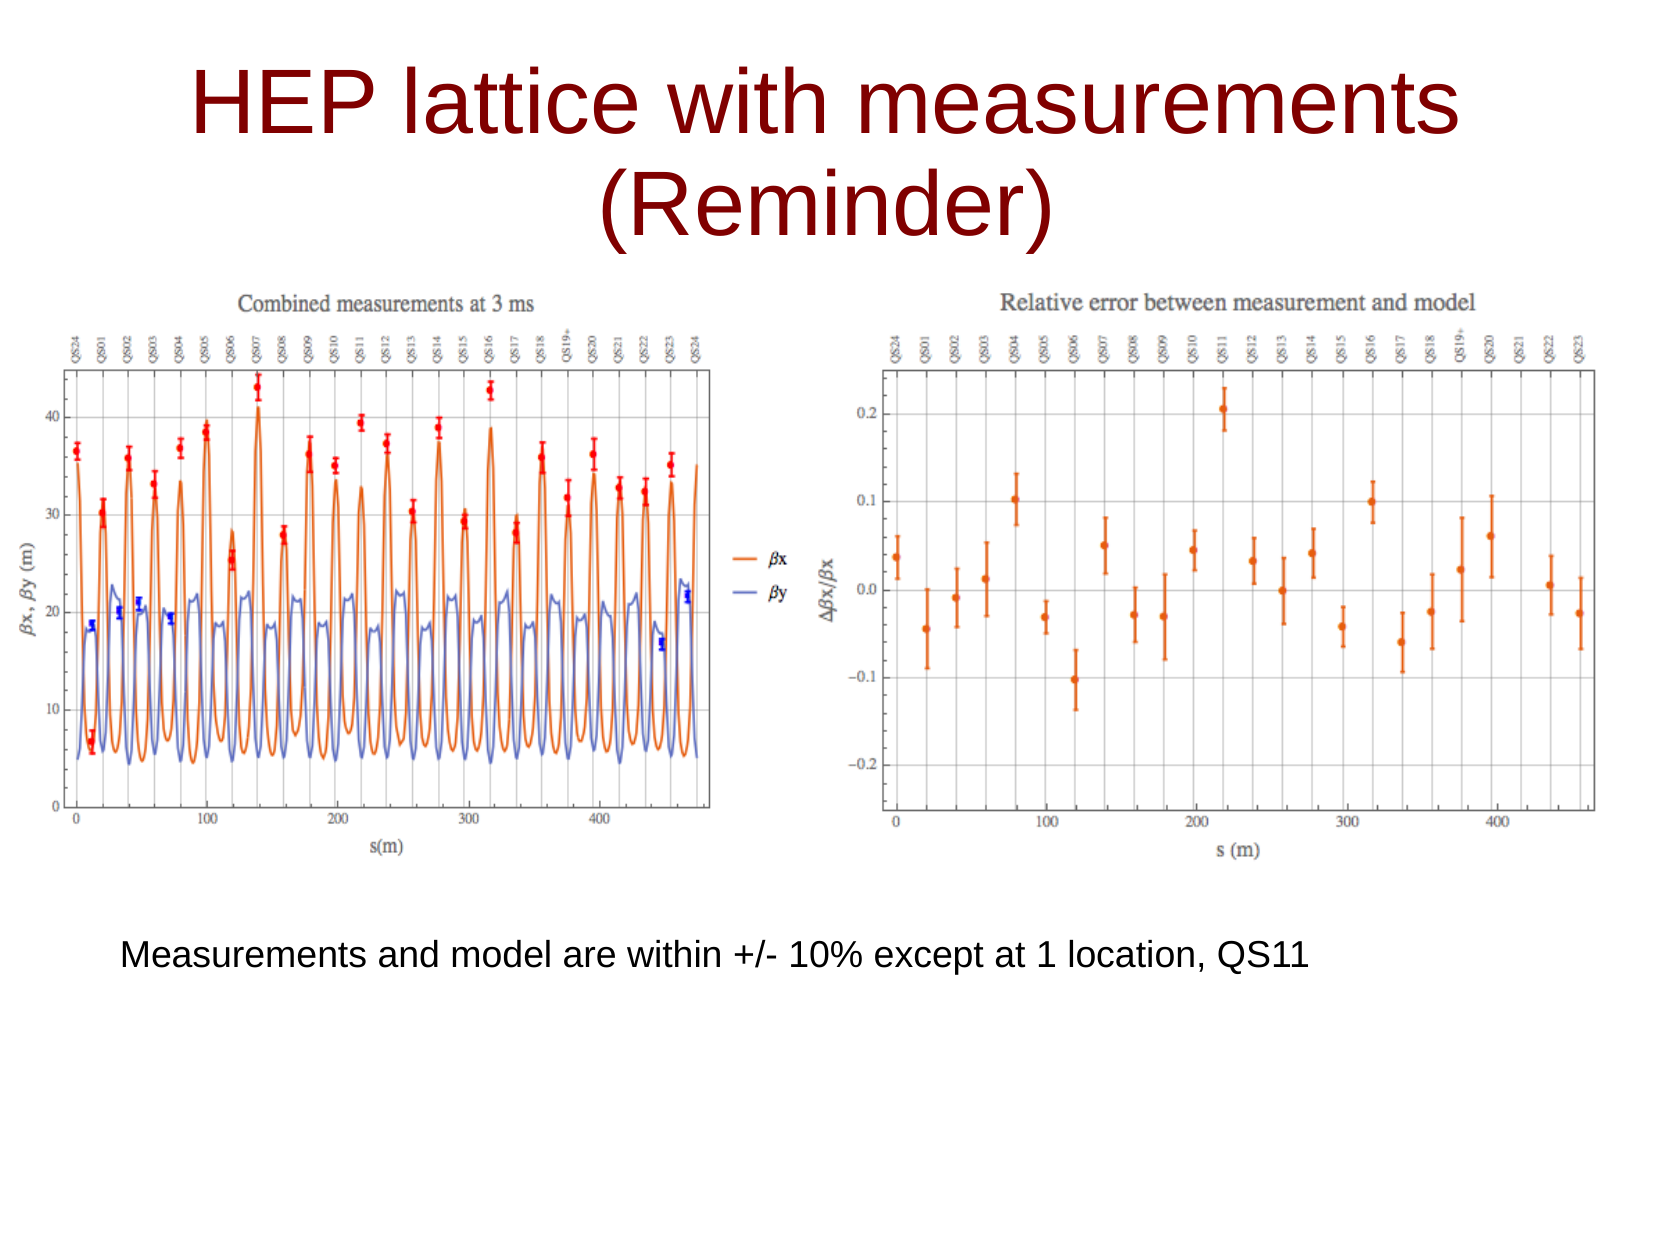

# HEP lattice with measurements (Reminder)
Measurements and model are within +/- 10% except at 1 location, QS11